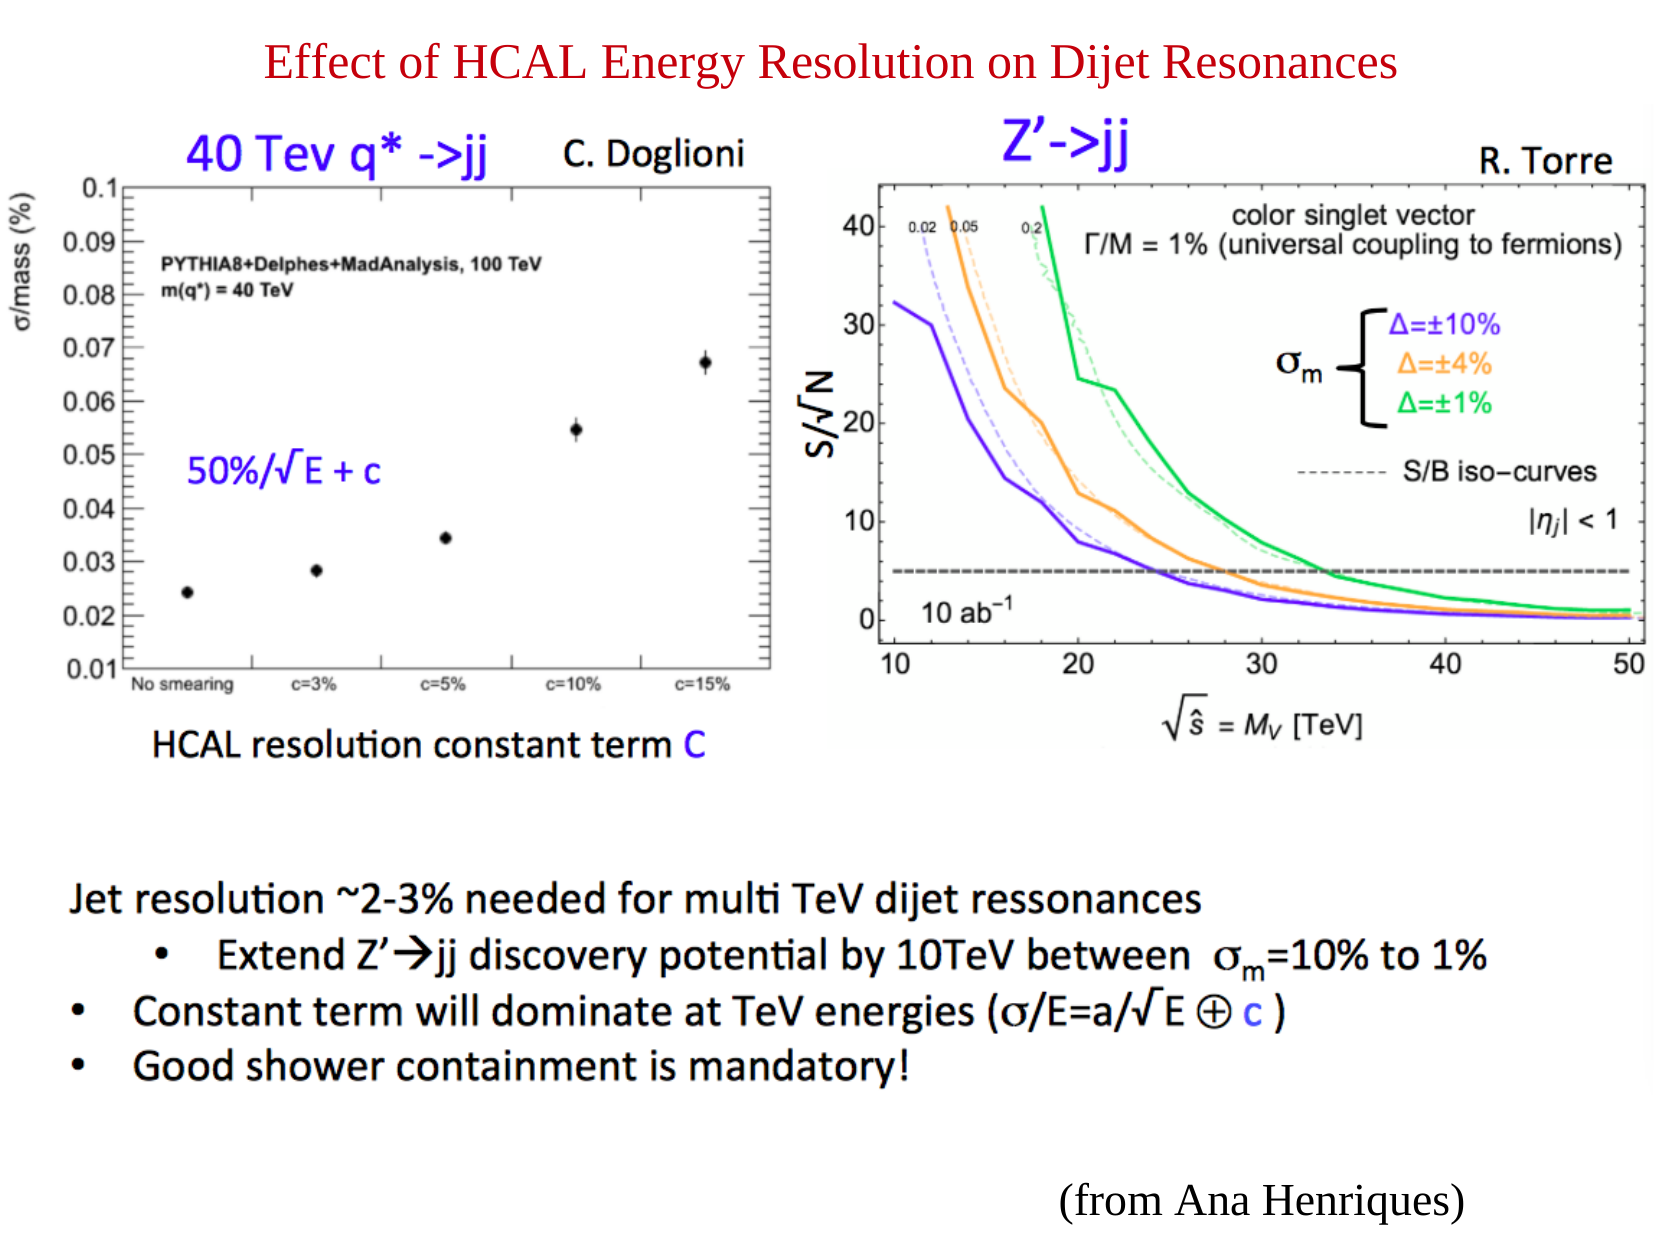

Effect of HCAL Energy Resolution on Dijet Resonances
(from Ana Henriques)